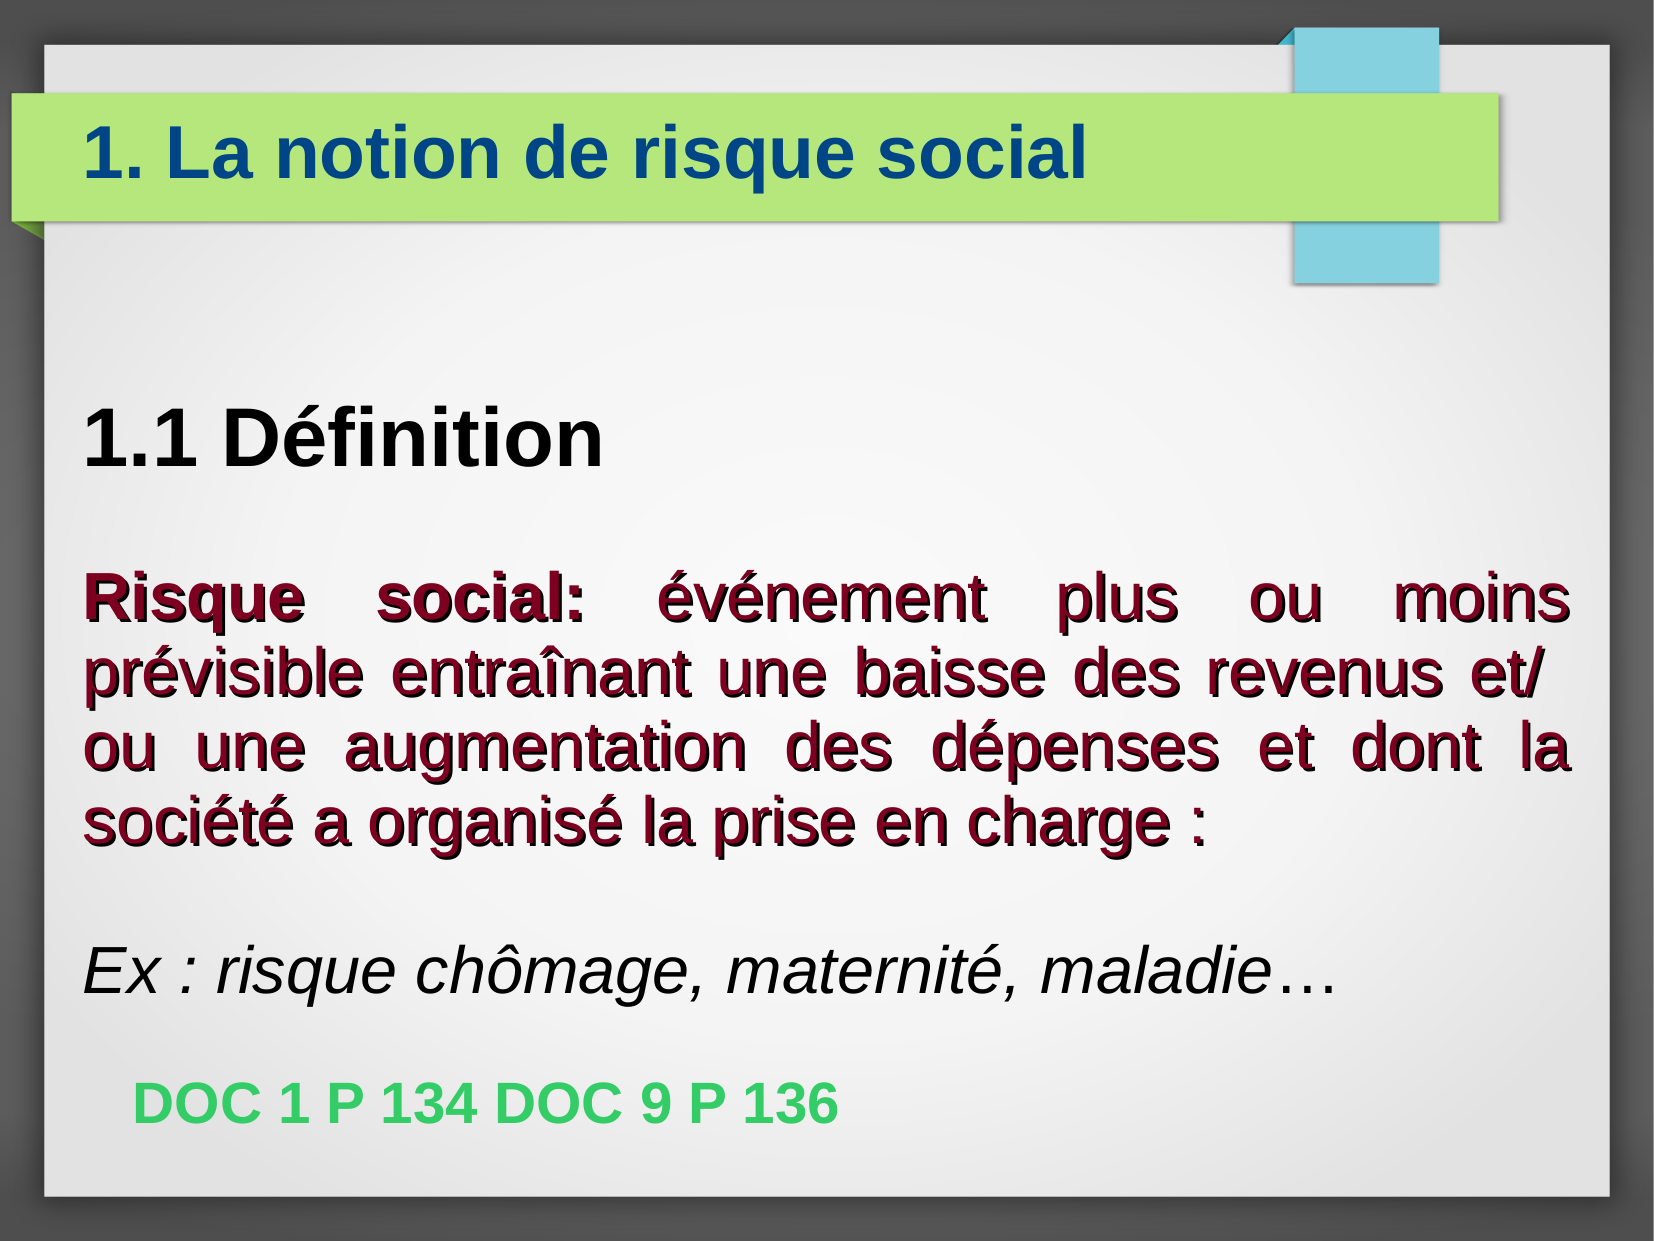

# 1. La notion de risque social
1.1 Définition
Risque social: événement plus ou moins prévisible entraînant une baisse des revenus et/ ou une augmentation des dépenses et dont la société a organisé la prise en charge :
Ex : risque chômage, maternité, maladie…
DOC 1 P 134 DOC 9 P 136